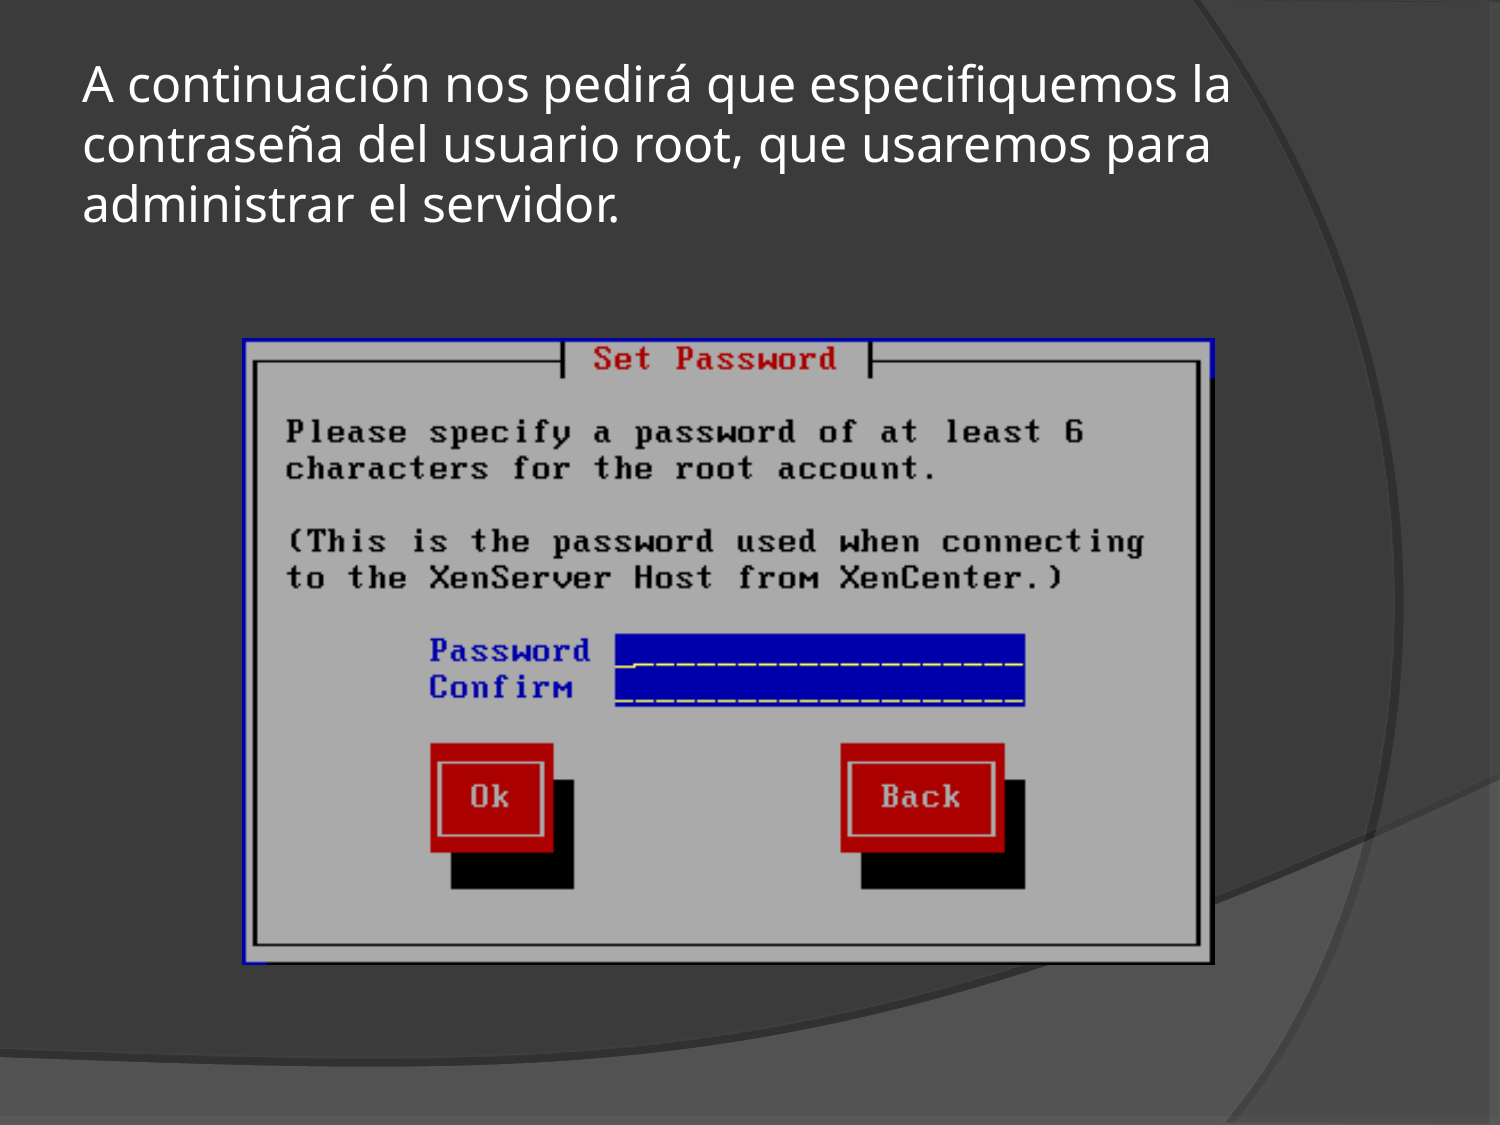

# A continuación nos pedirá que especifiquemos la contraseña del usuario root, que usaremos para administrar el servidor.